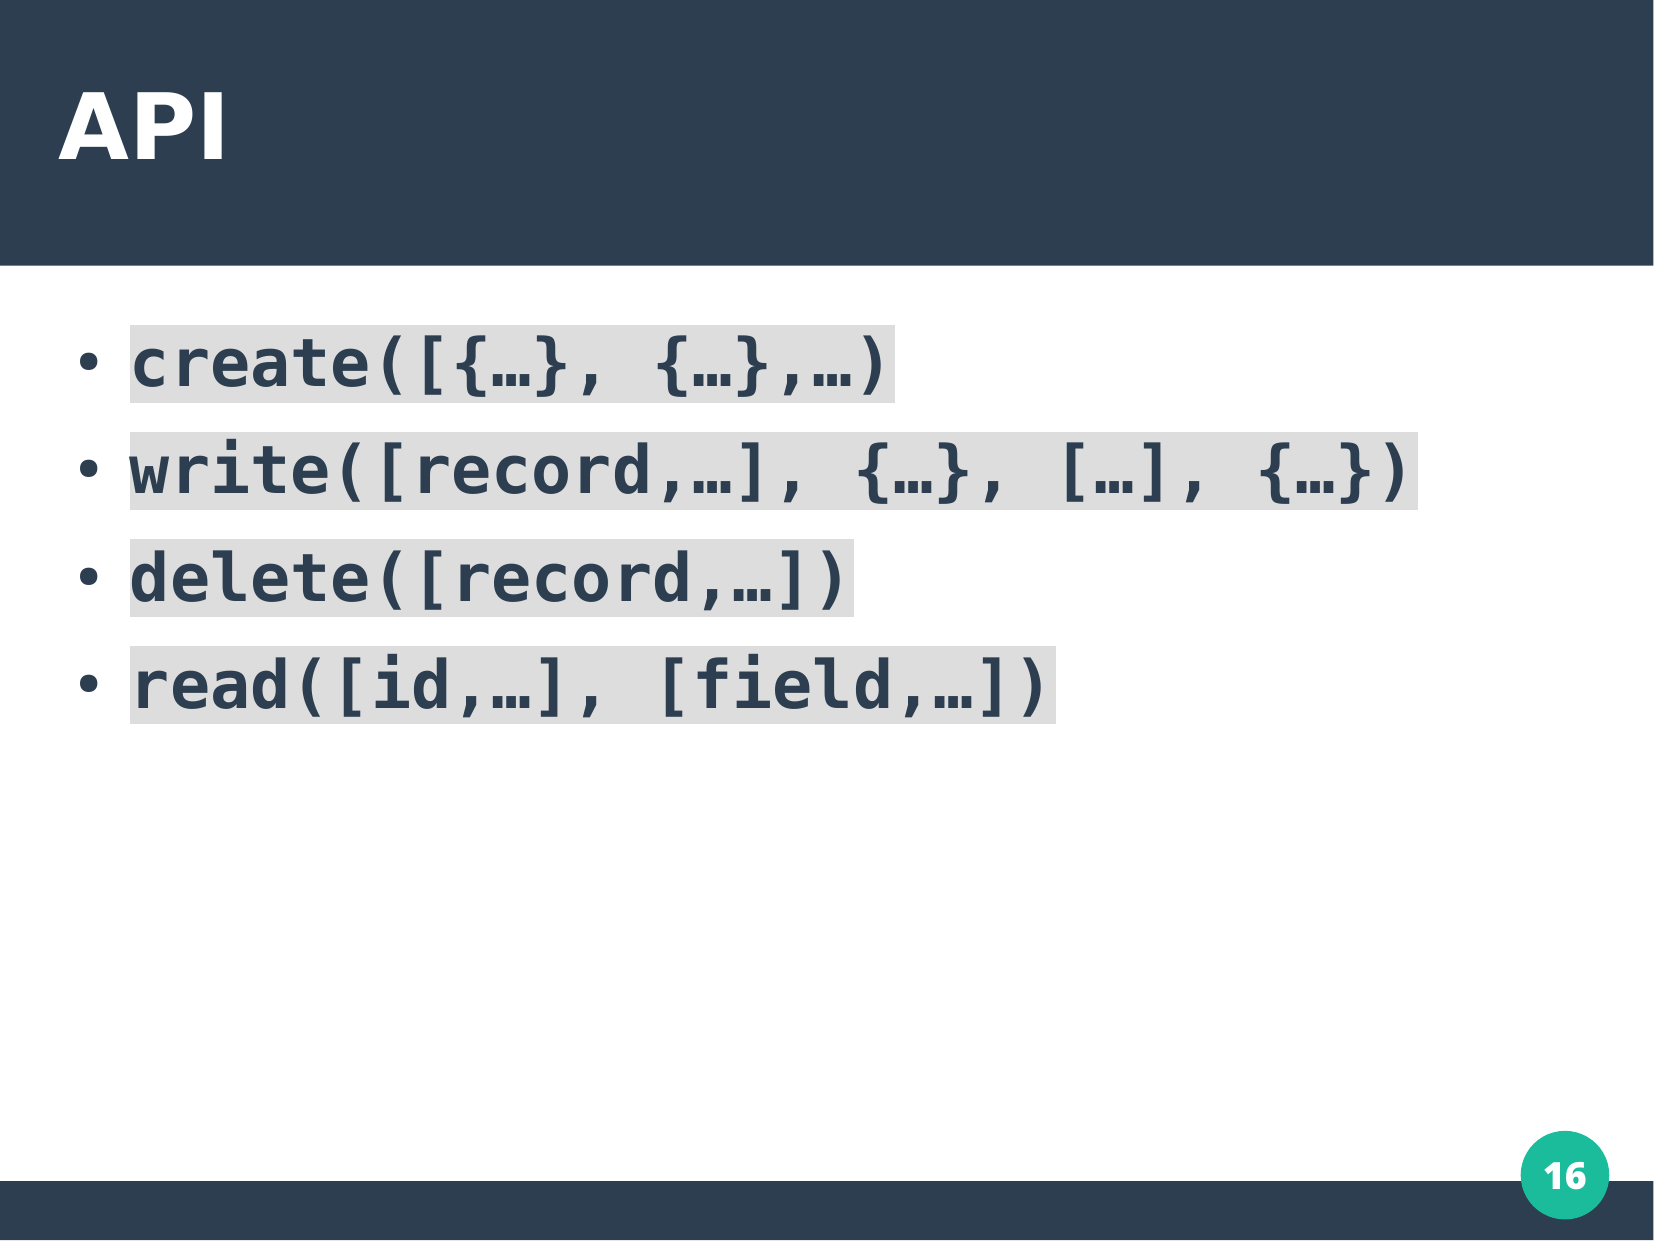

# API
create([{…}, {…},…)
write([record,…], {…}, […], {…})
delete([record,…])
read([id,…], [field,…])
16